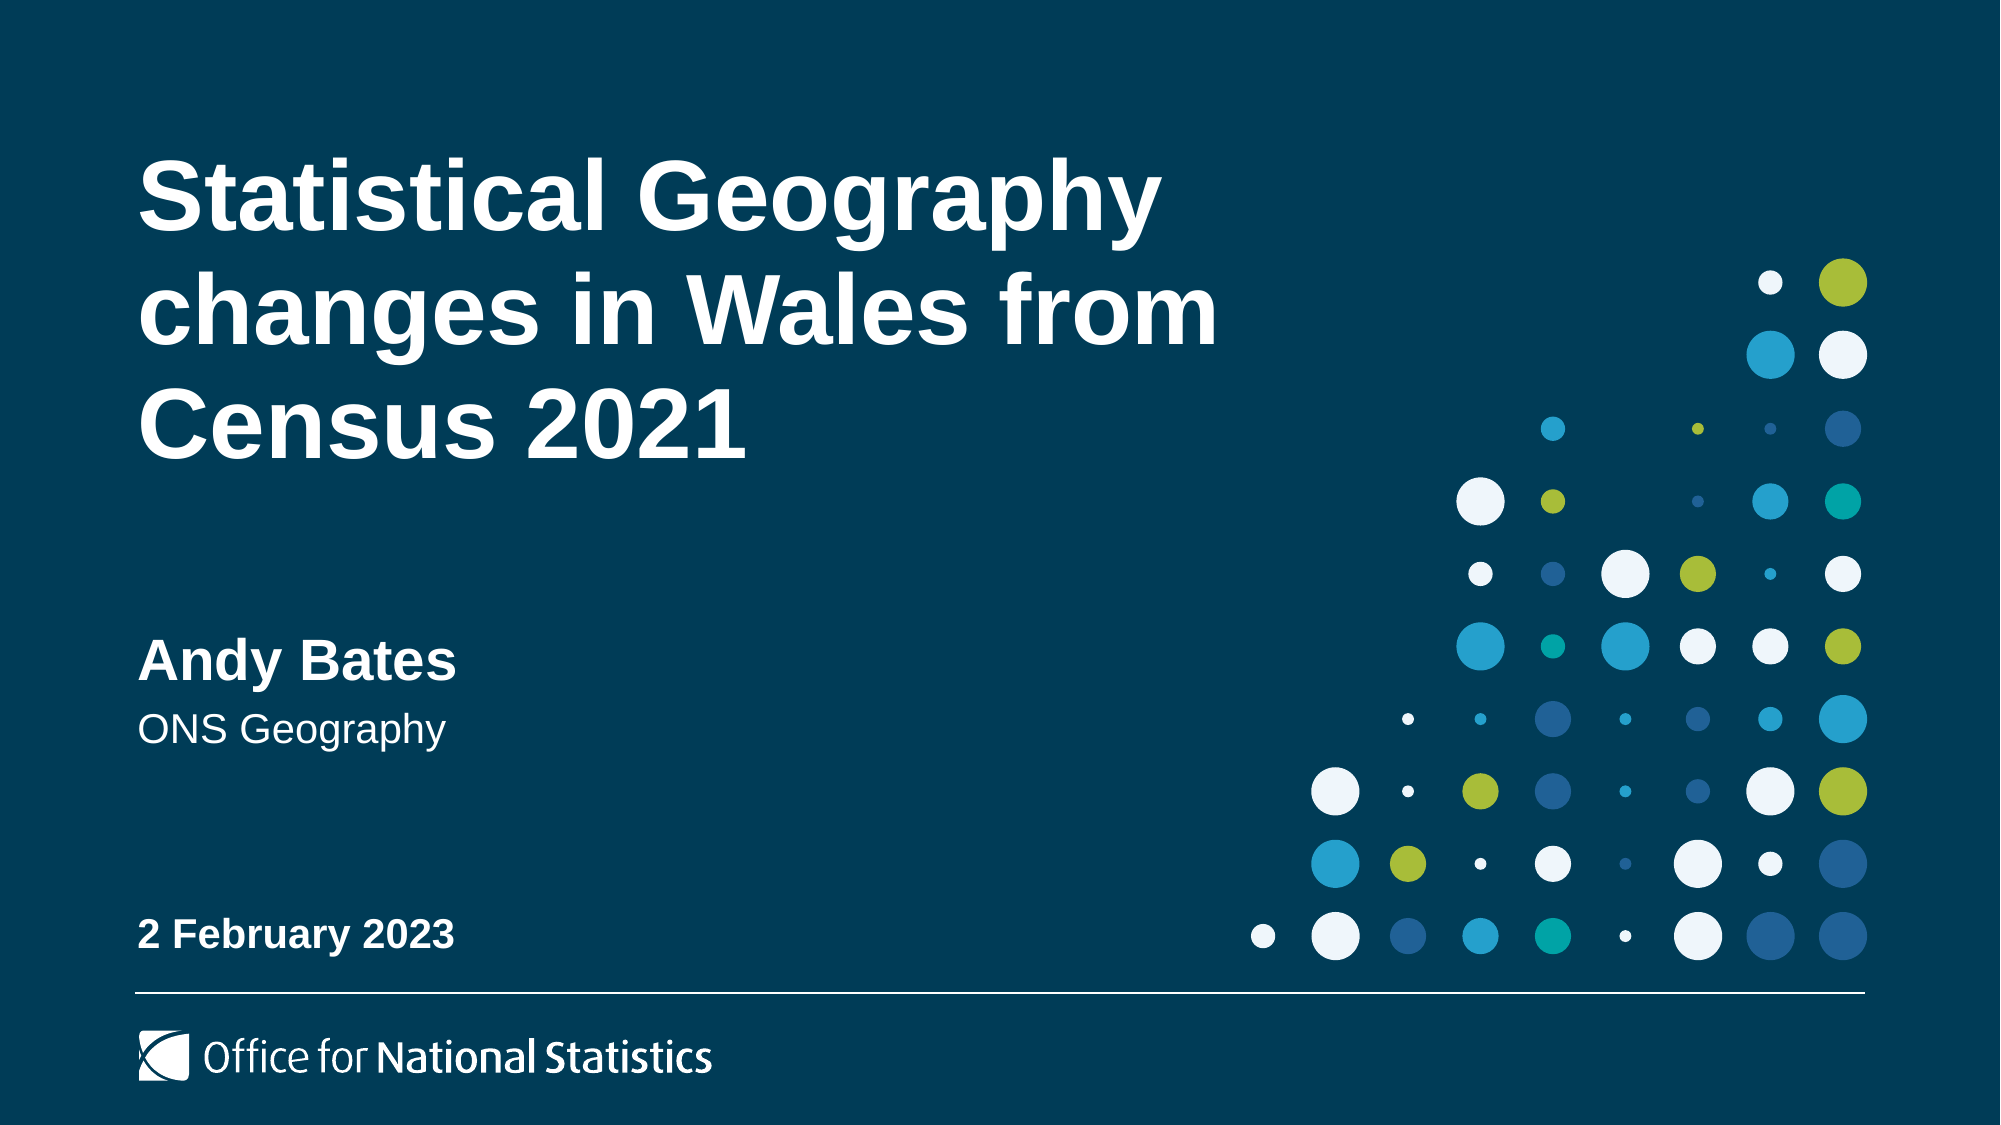

# Statistical Geography changes in Wales from Census 2021
Andy Bates
ONS Geography
2 February 2023